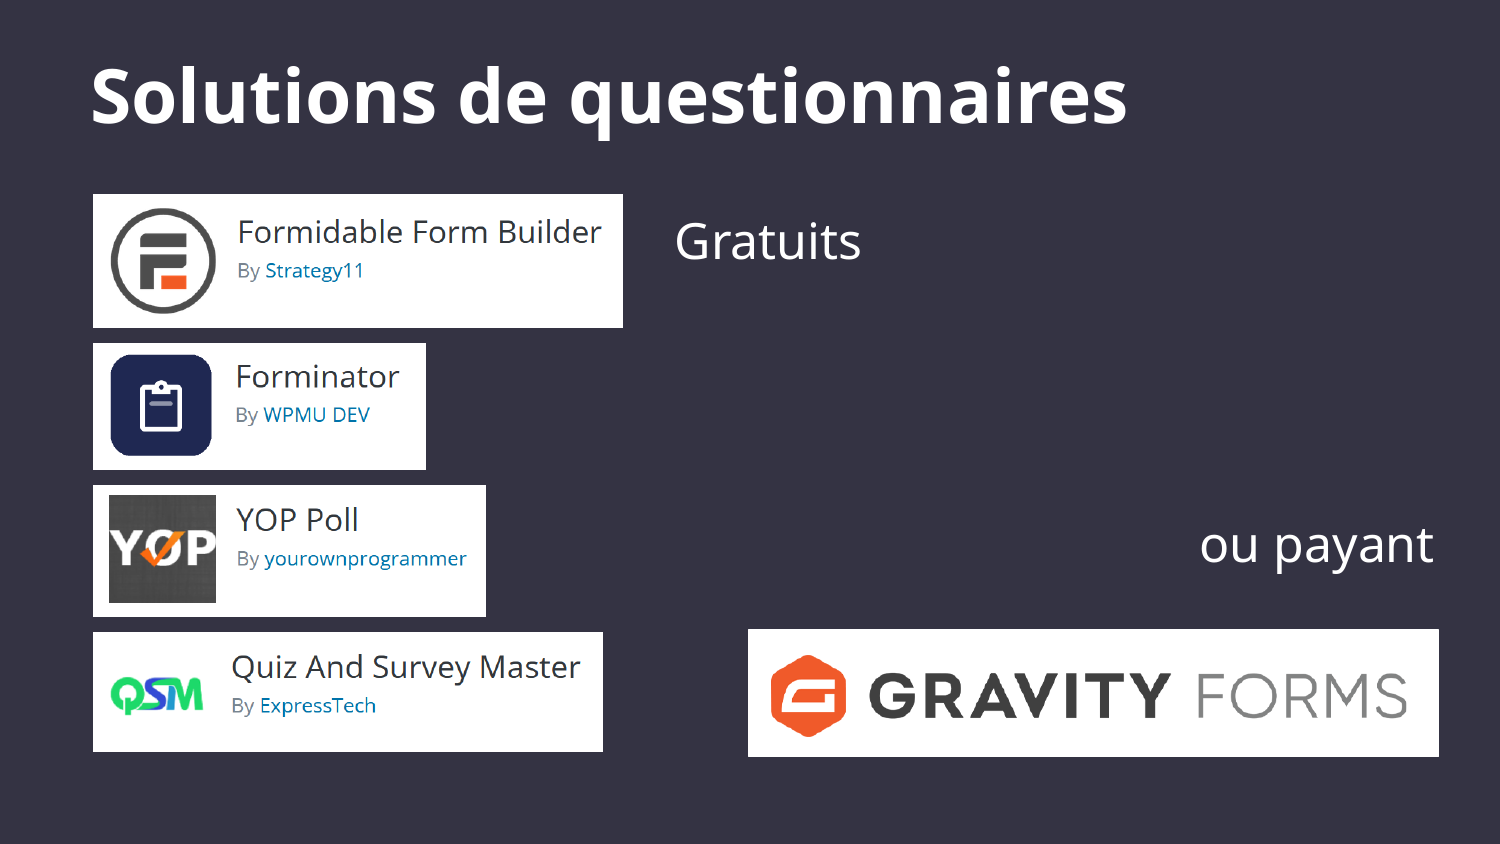

# Solutions de questionnaires
Gratuits
ou payant